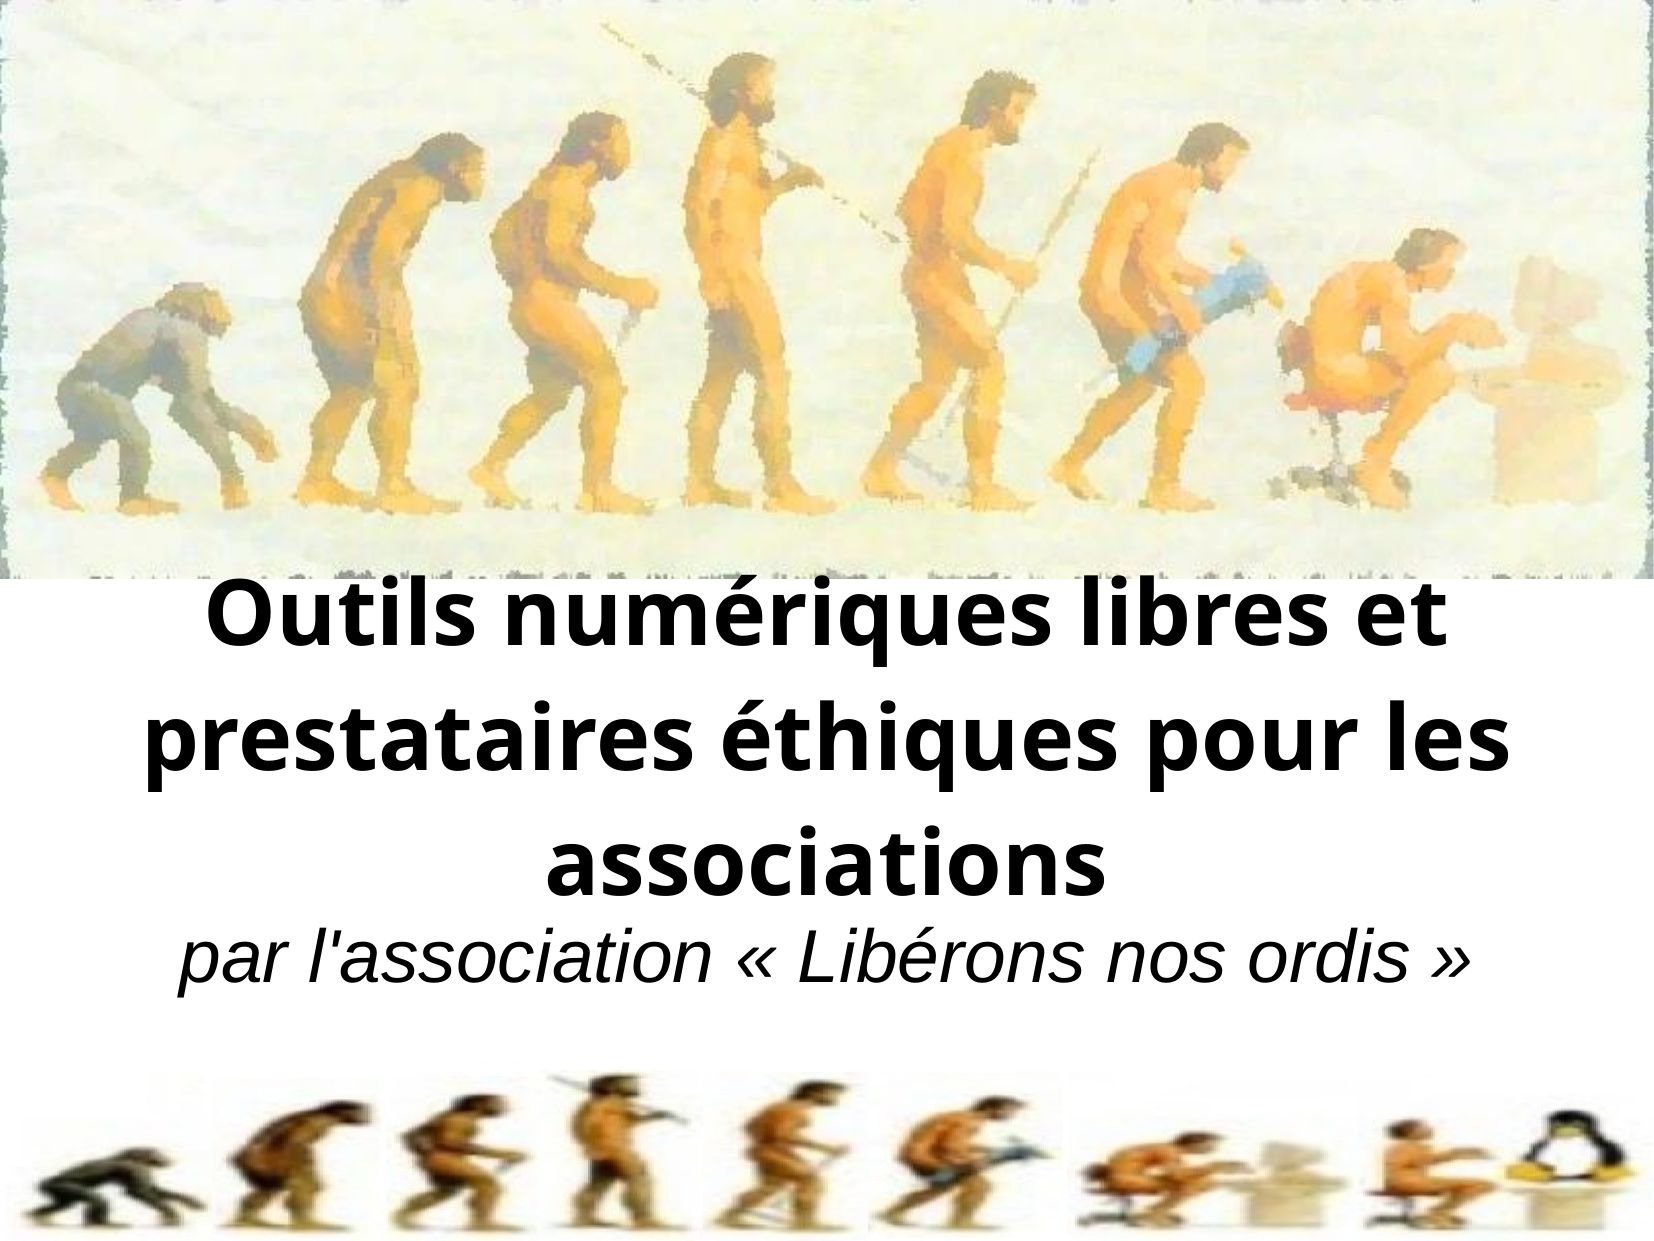

# Outils numériques libres et prestataires éthiques pour les associations
par l'association « Libérons nos ordis »